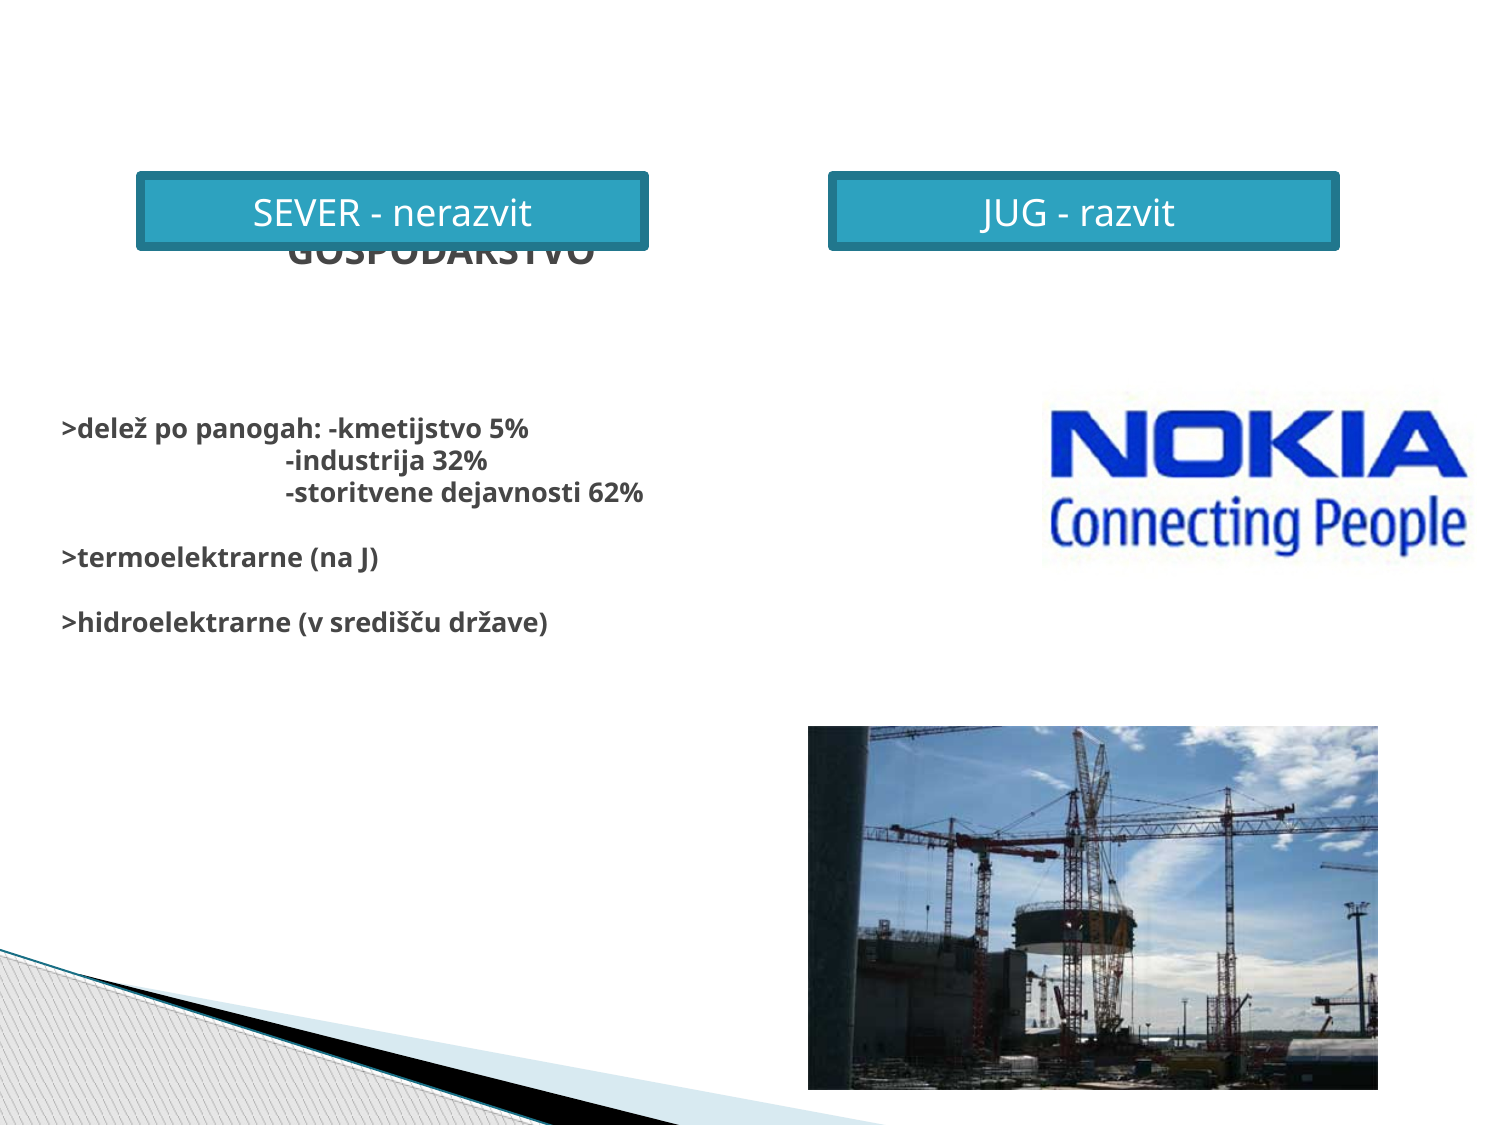

# GOSPODARSTVO >delež po panogah: -kmetijstvo 5% -industrija 32% -storitvene dejavnosti 62% >termoelektrarne (na J) >hidroelektrarne (v središču države)
SEVER - nerazvit
JUG - razvit